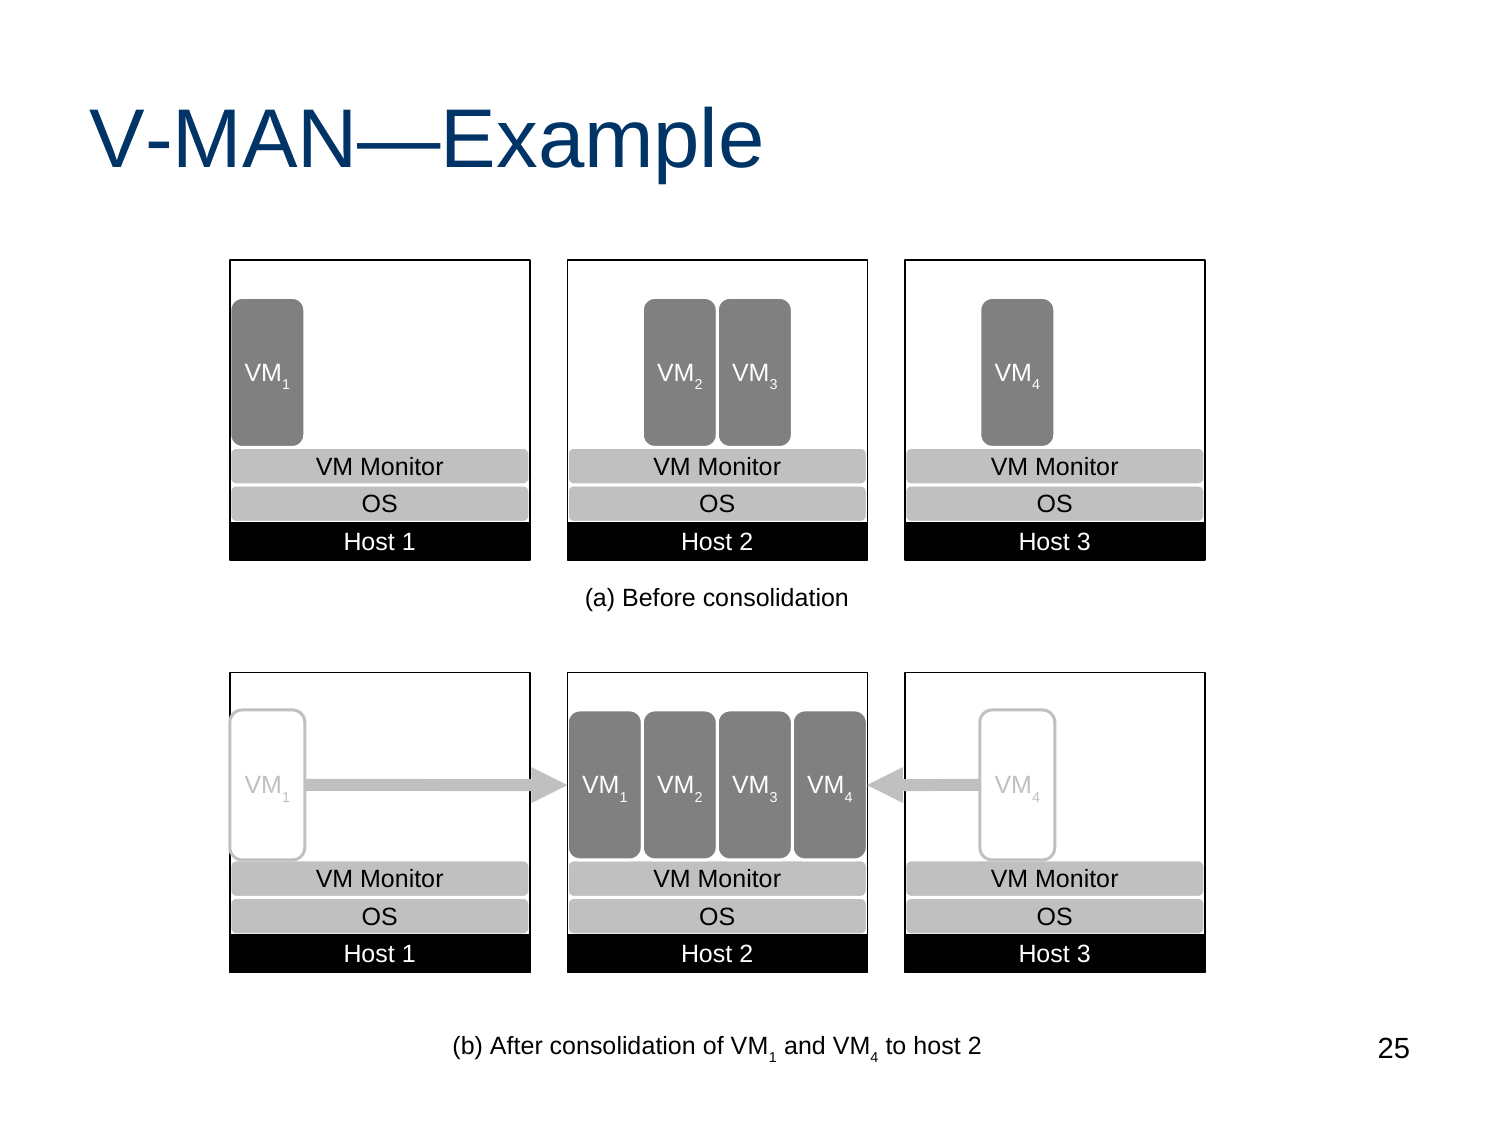

# V-MAN—Example
VM1
VM2
VM3
VM4
VM Monitor
VM Monitor
VM Monitor
OS
OS
OS
Host 1
Host 2
Host 3
(a) Before consolidation
VM1
VM1
VM2
VM3
VM4
VM4
VM Monitor
VM Monitor
VM Monitor
OS
OS
OS
Host 1
Host 2
Host 3
(b) After consolidation of VM1 and VM4 to host 2
25